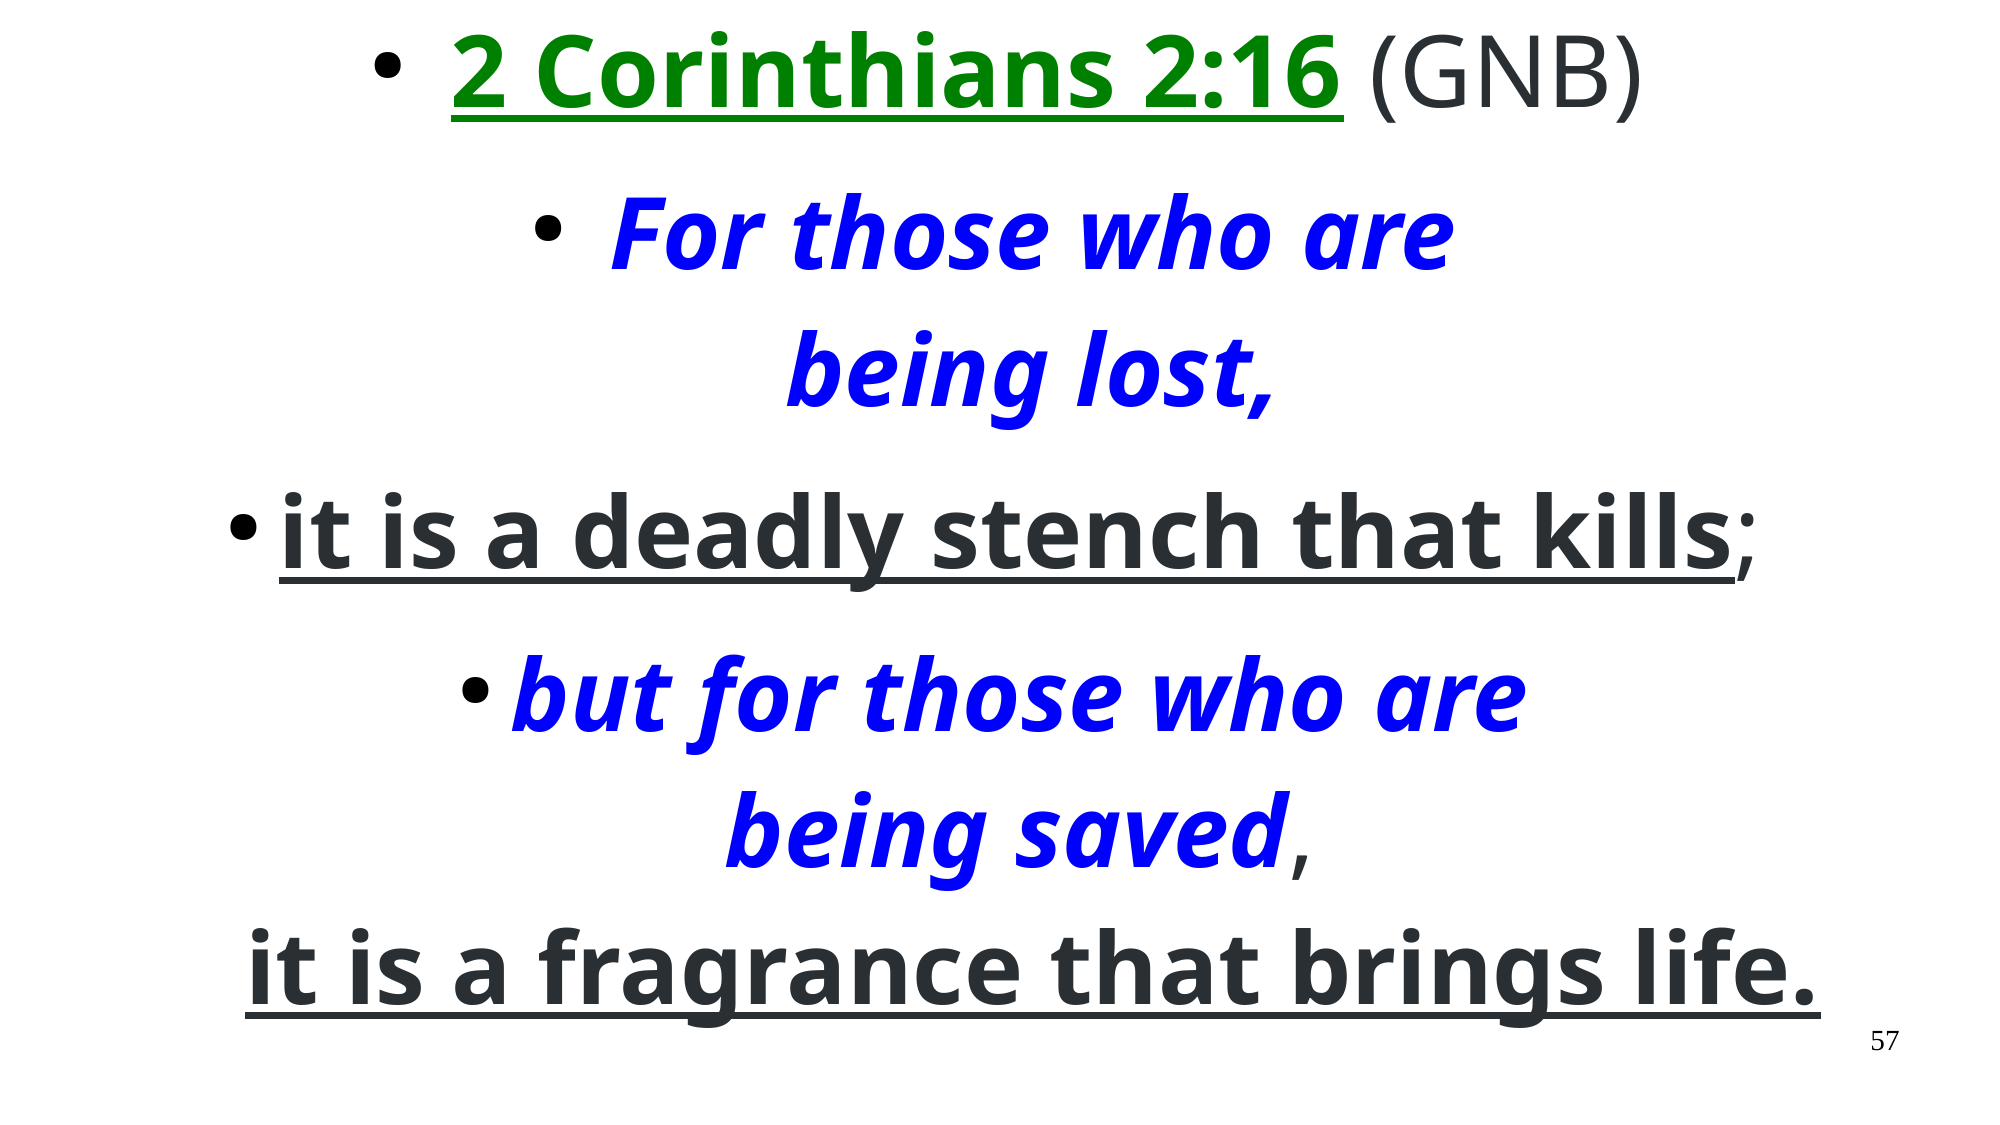

# 2 Corinthians 2:16 (GNB)
 For those who are
being lost,
it is a deadly stench that kills;
but for those who are
being saved,
it is a fragrance that brings life.
57